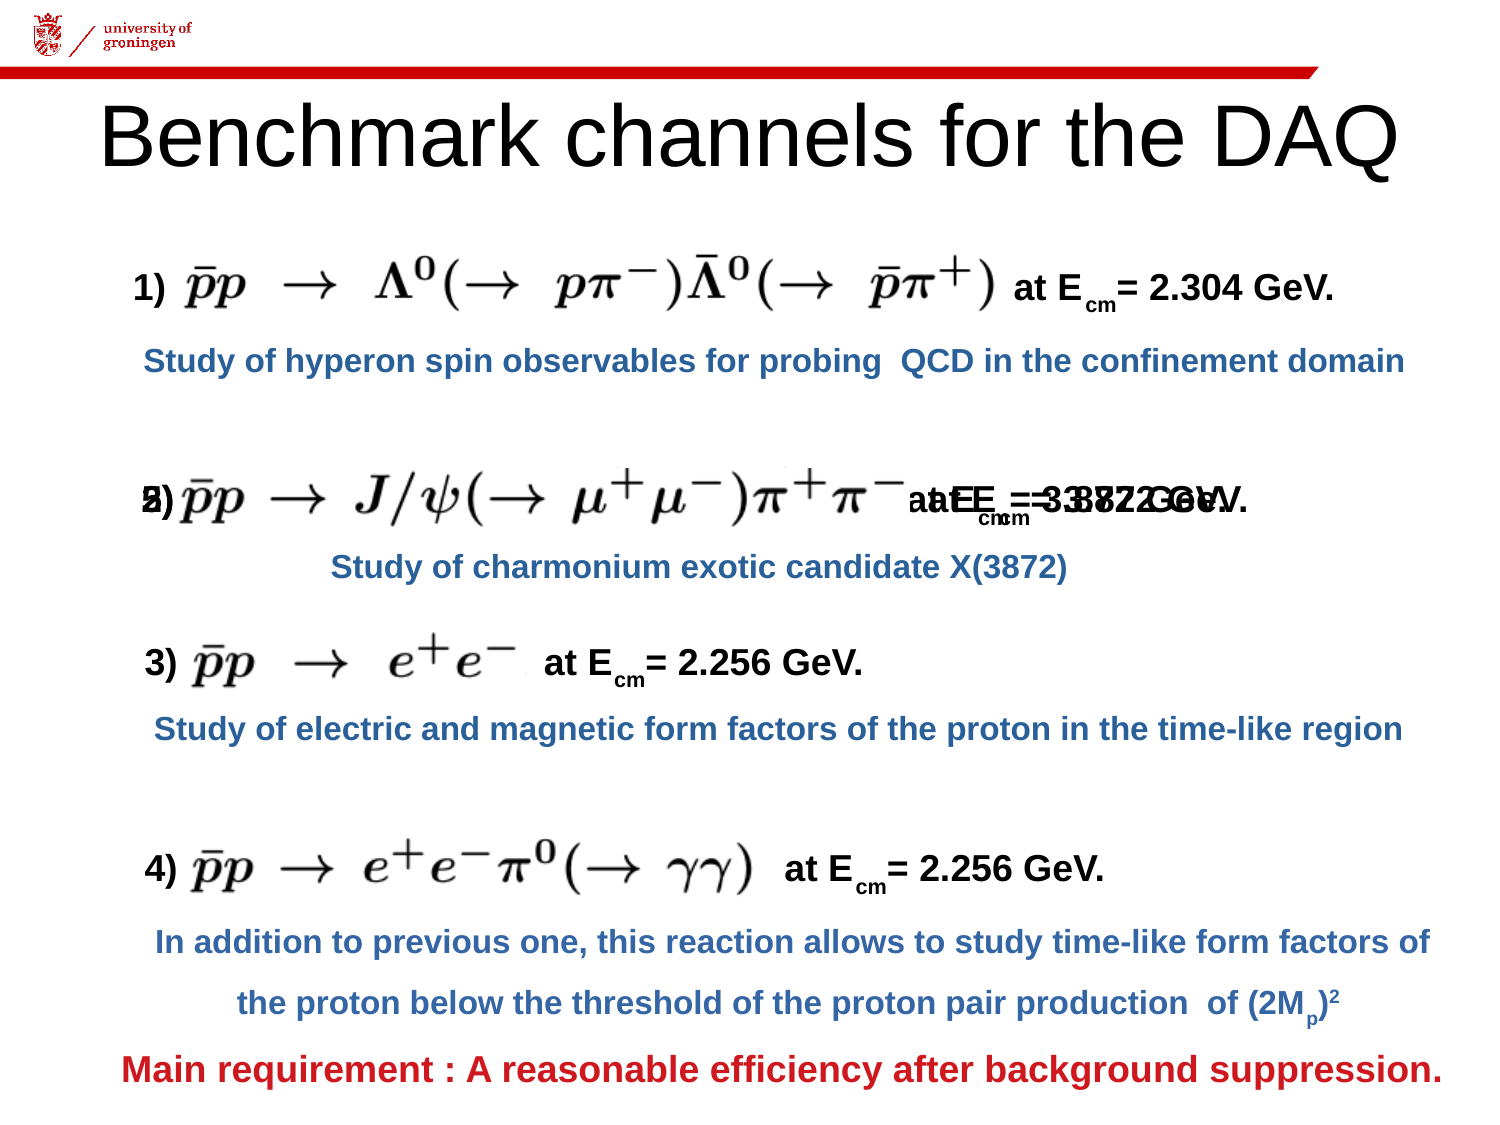

# Benchmark channels for the DAQ
1) at Ecm= 2.304 GeV.
 Study of hyperon spin observables for probing QCD in the confinement domain
5) at Ecm= 3.872 GeV.
2) at Ecm= 3.872 GeV.
 Study of charmonium exotic candidate X(3872)
3) at Ecm= 2.256 GeV.
 Study of electric and magnetic form factors of the proton in the time-like region
4) at Ecm= 2.256 GeV.
 In addition to previous one, this reaction allows to study time-like form factors of the proton below the threshold of the proton pair production of (2Mp)2
Main requirement : A reasonable efficiency after background suppression.